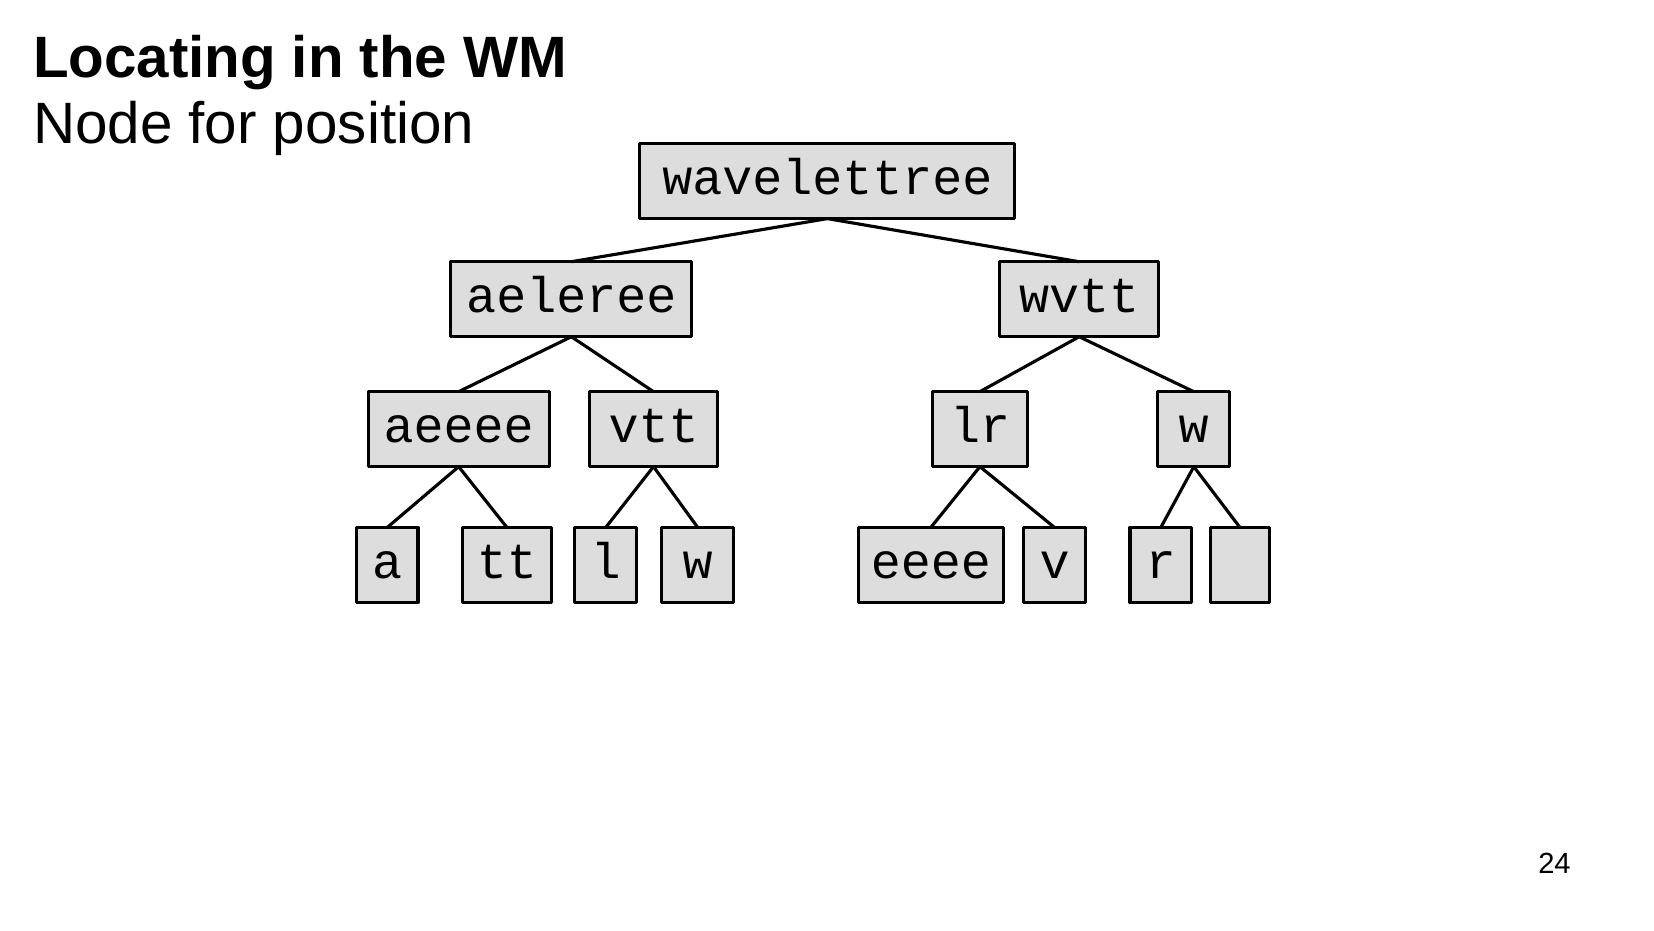

Locating in the WM
Node for position
wavelettree
aeleree
wvtt
aeeee
vtt
lr
w
a
tt
l
w
eeee
v
r
24